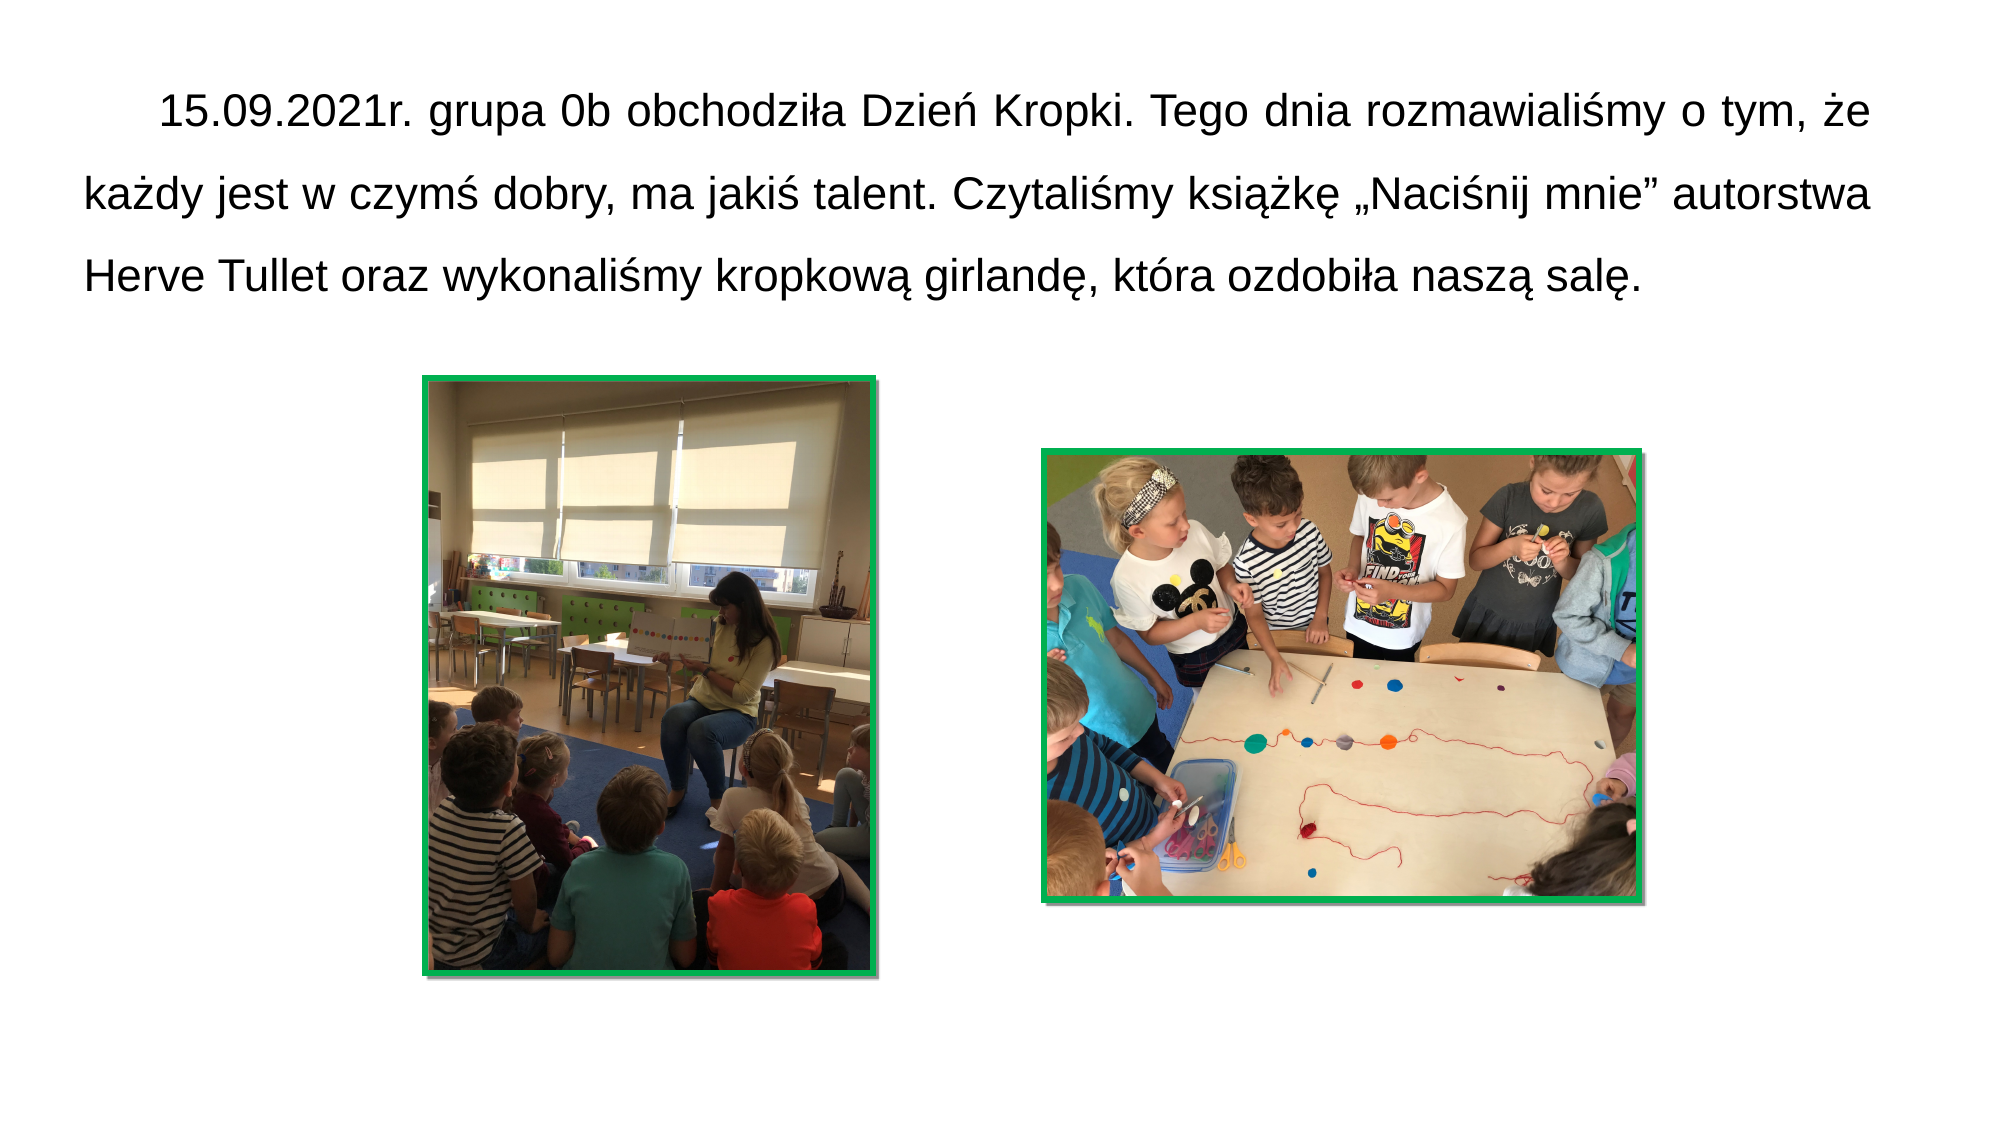

# 15.09.2021r. grupa 0b obchodziła Dzień Kropki. Tego dnia rozmawialiśmy o tym, że każdy jest w czymś dobry, ma jakiś talent. Czytaliśmy książkę „Naciśnij mnie” autorstwa Herve Tullet oraz wykonaliśmy kropkową girlandę, która ozdobiła naszą salę.